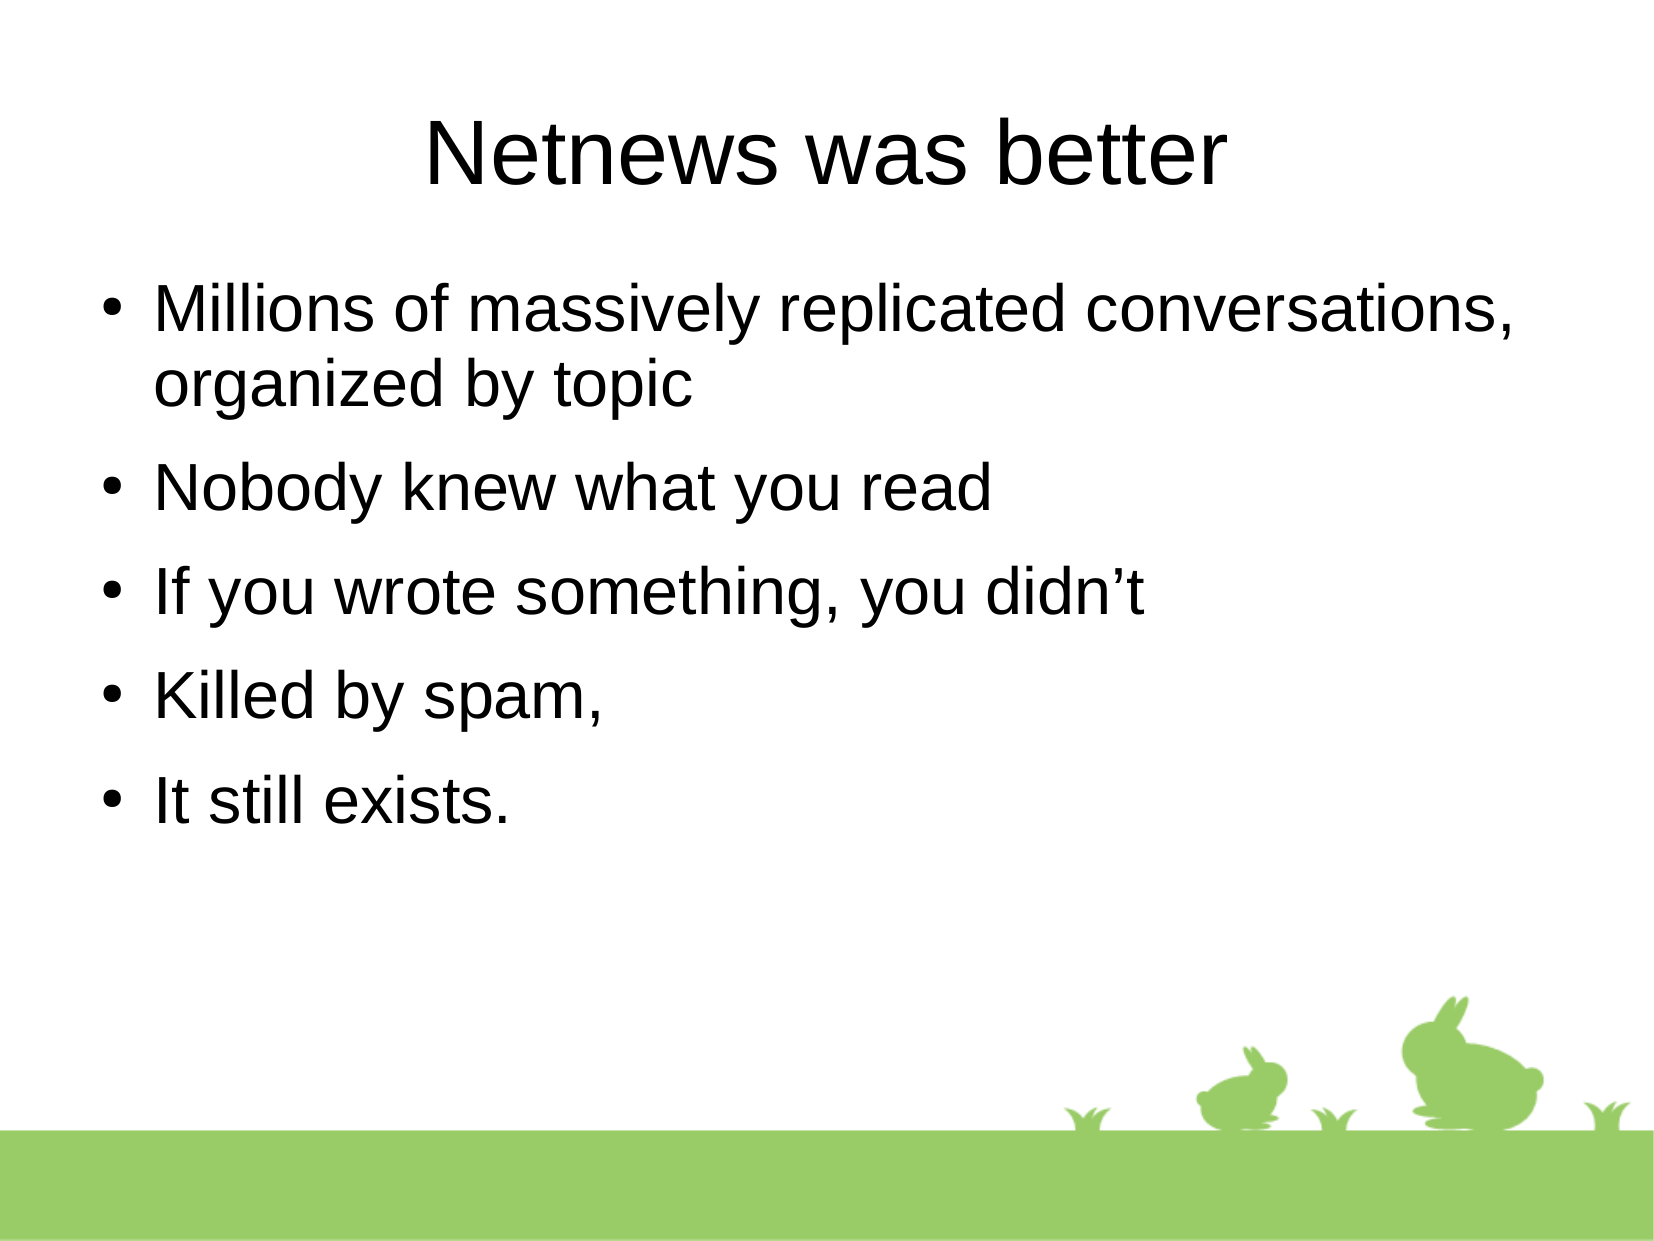

# Netnews was better
Millions of massively replicated conversations, organized by topic
Nobody knew what you read
If you wrote something, you didn’t
Killed by spam,
It still exists.